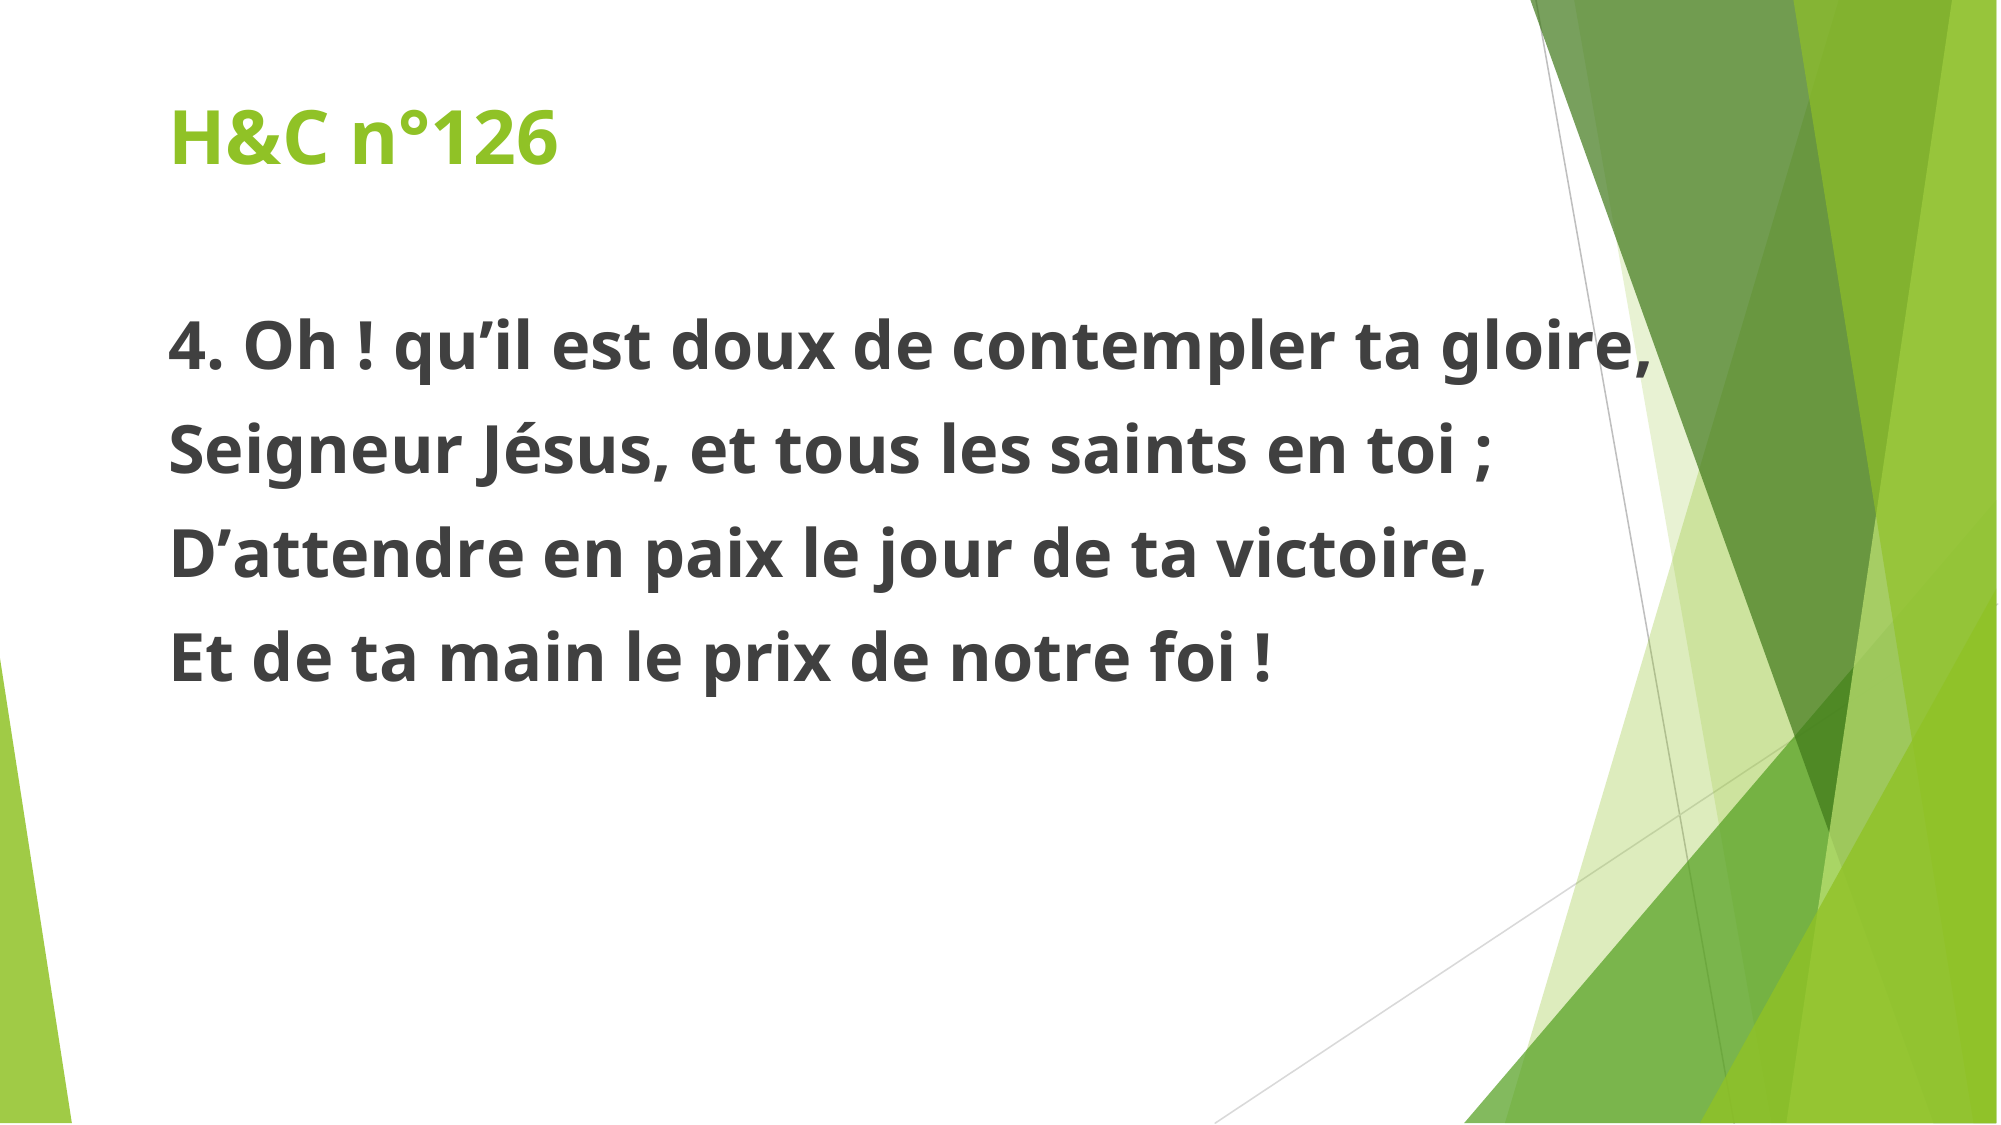

H&C n°126
4. Oh ! qu’il est doux de contempler ta gloire,
Seigneur Jésus, et tous les saints en toi ;
D’attendre en paix le jour de ta victoire,
Et de ta main le prix de notre foi !